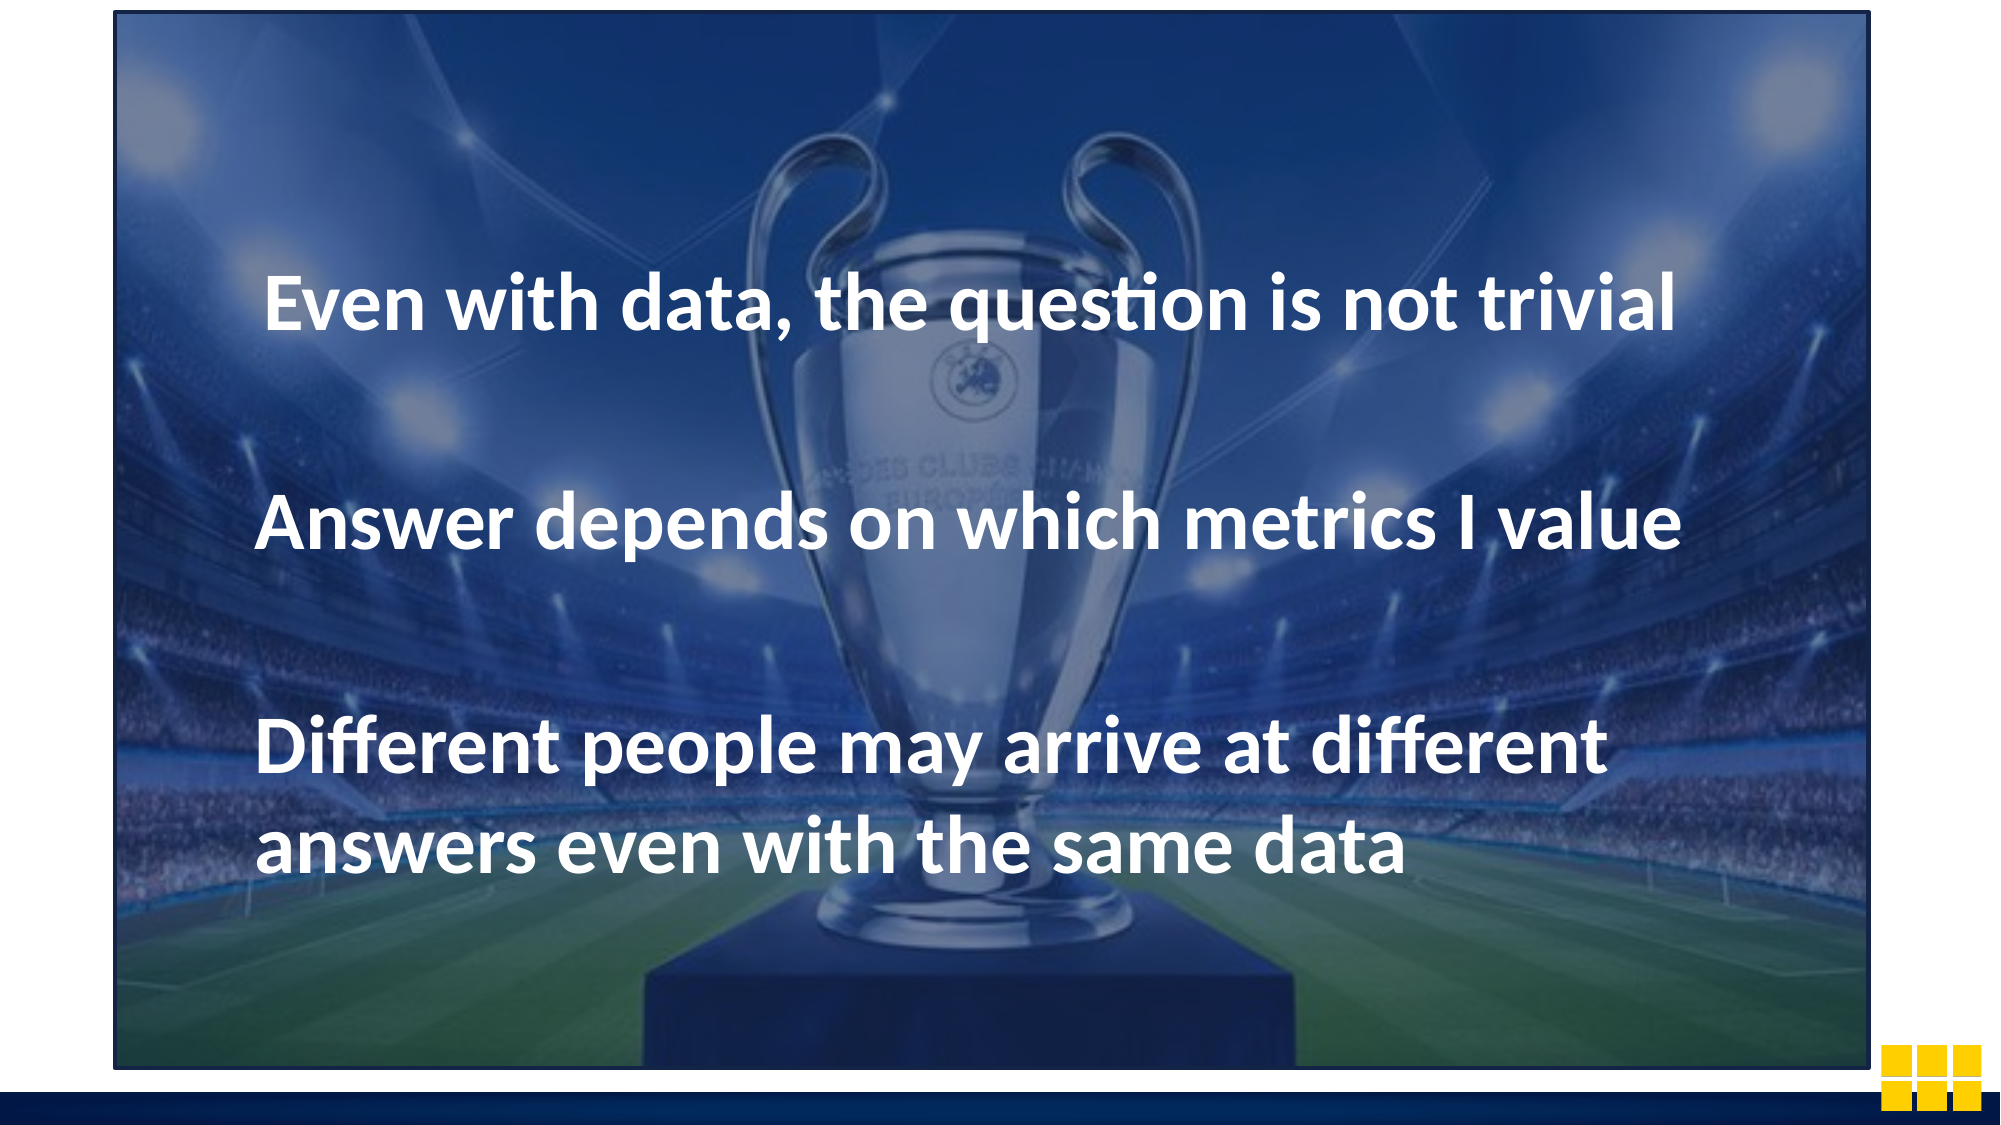

Even with data, the question is not trivial
Answer depends on which metrics I value
Different people may arrive at different answers even with the same data